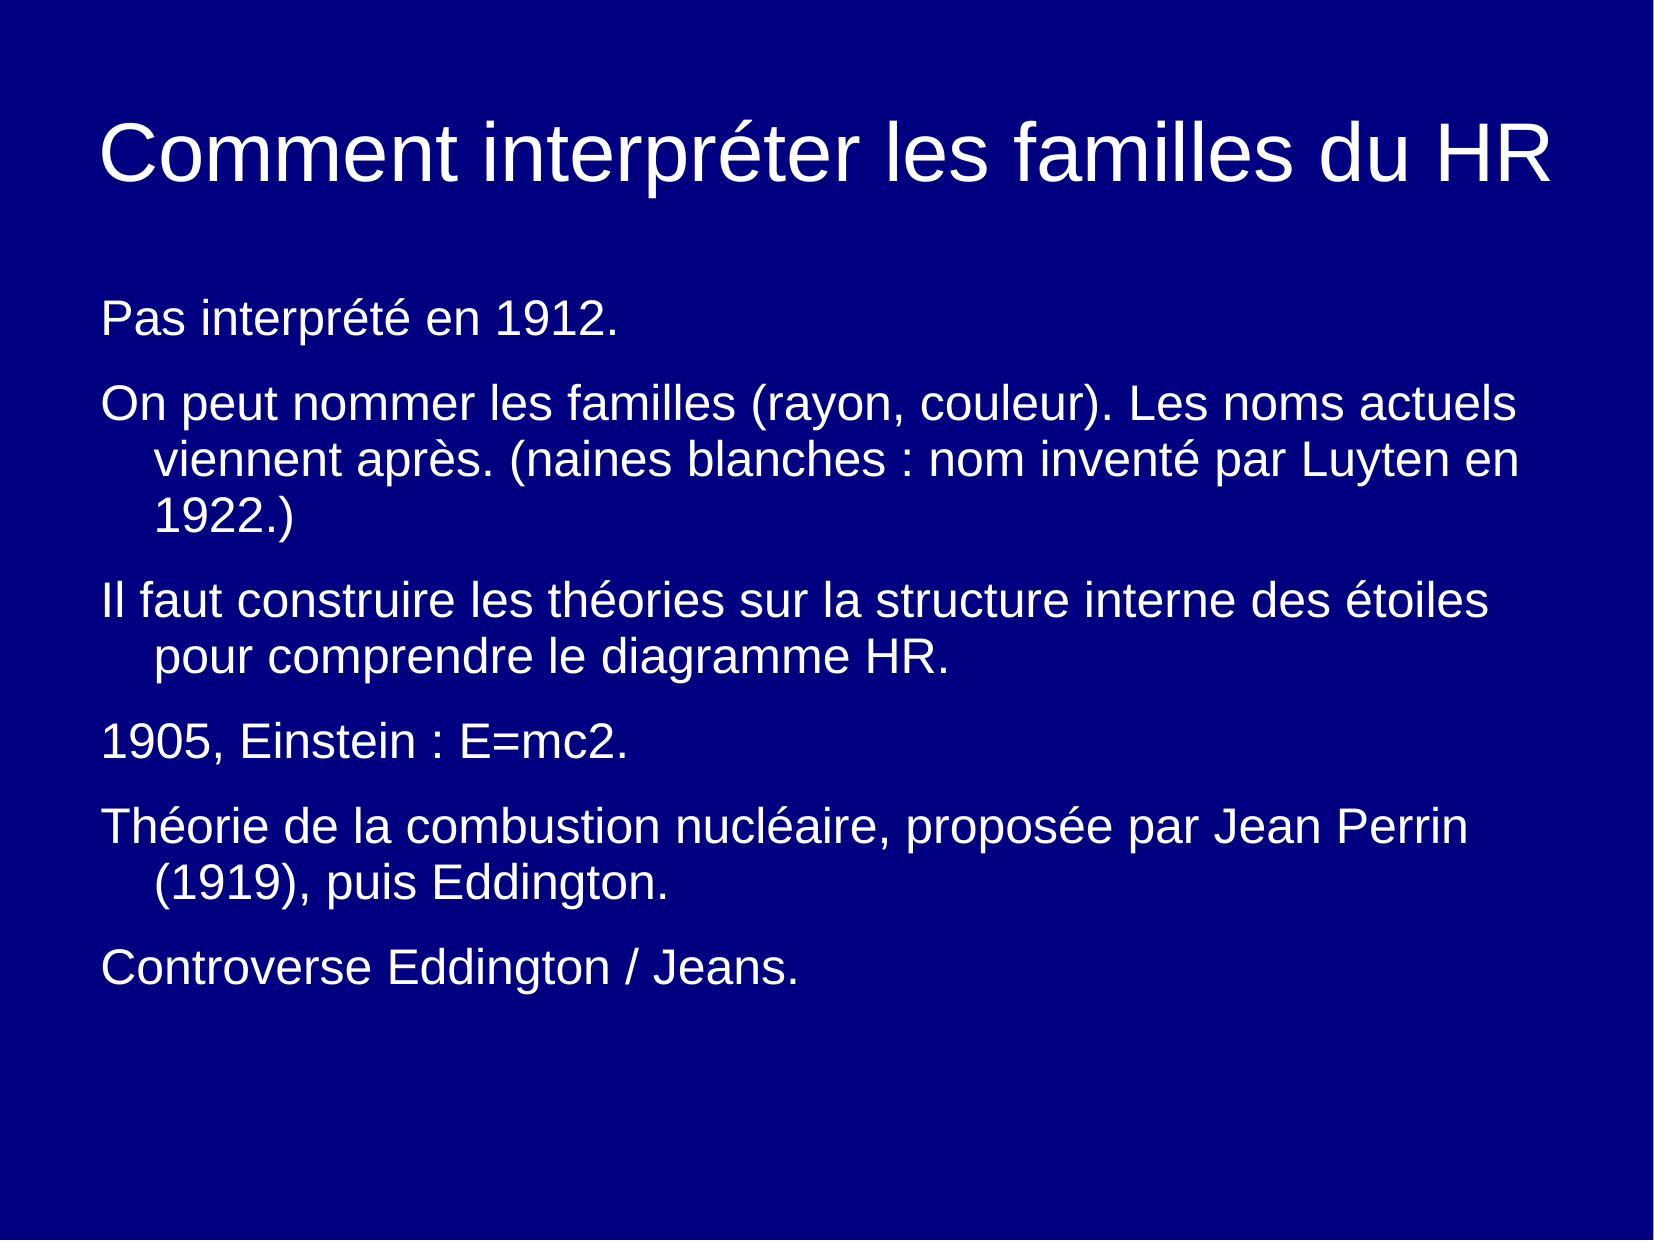

# Comment interpréter les familles du HR
Pas interprété en 1912.
On peut nommer les familles (rayon, couleur). Les noms actuels viennent après. (naines blanches : nom inventé par Luyten en 1922.)
Il faut construire les théories sur la structure interne des étoiles pour comprendre le diagramme HR.
1905, Einstein : E=mc2.
Théorie de la combustion nucléaire, proposée par Jean Perrin (1919), puis Eddington.
Controverse Eddington / Jeans.